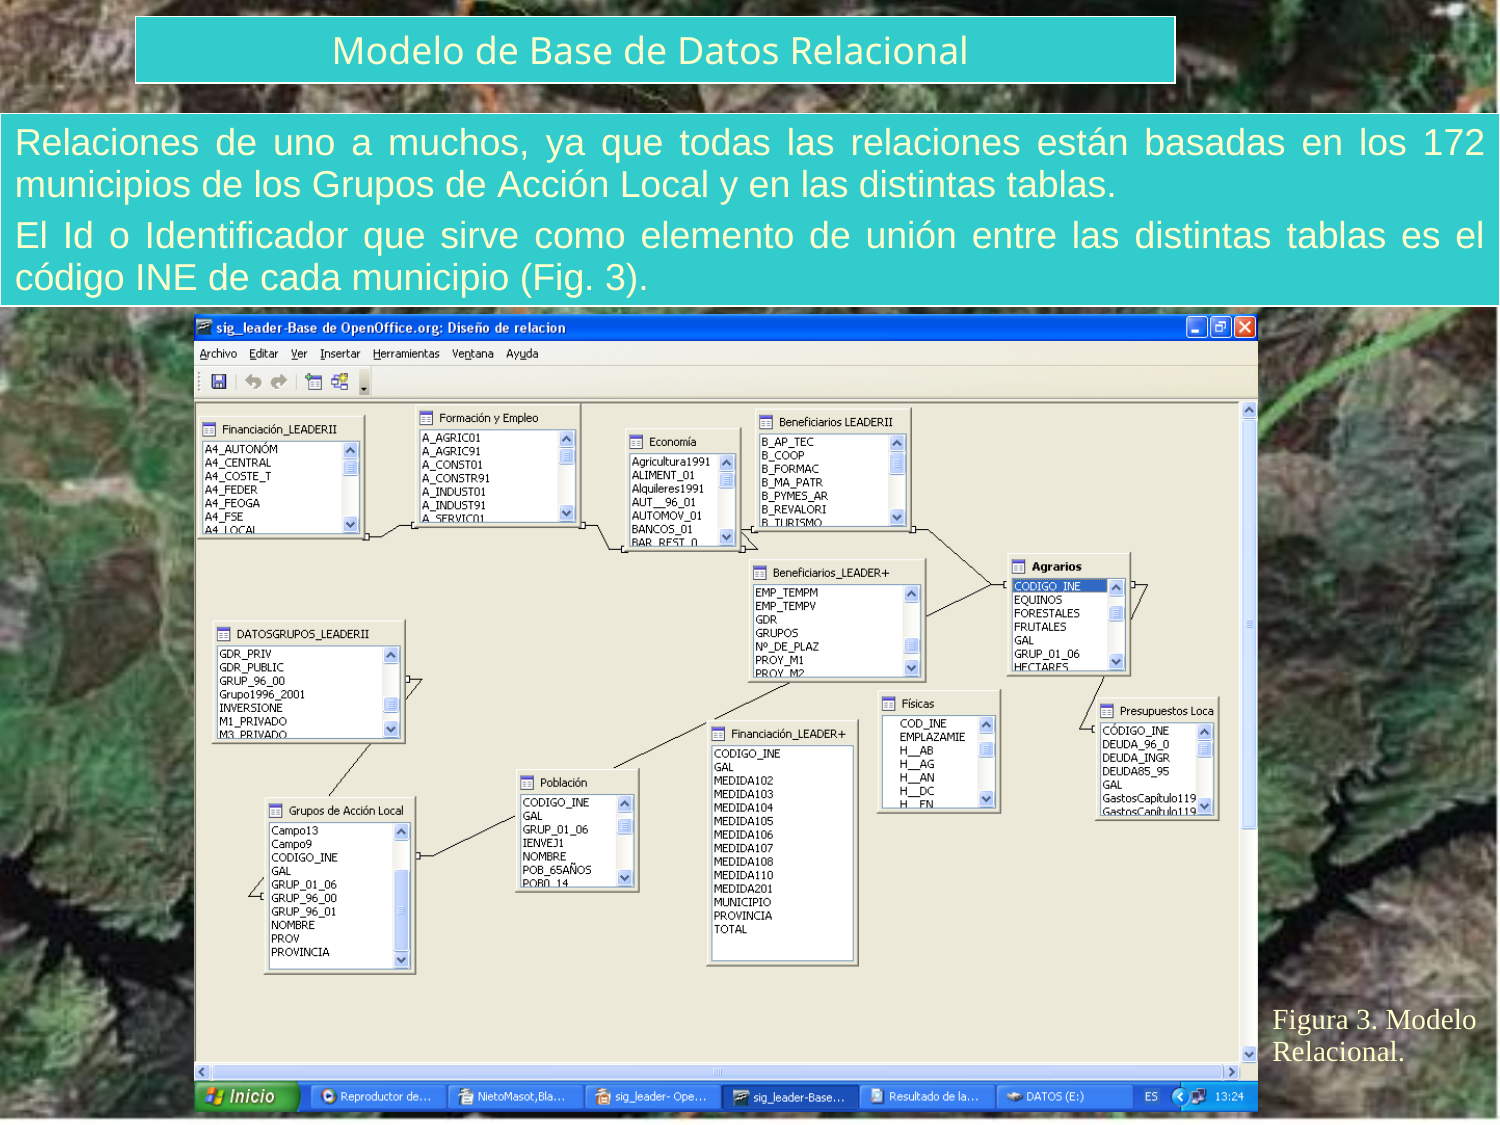

Modelo de Base de Datos Relacional
Relaciones de uno a muchos, ya que todas las relaciones están basadas en los 172 municipios de los Grupos de Acción Local y en las distintas tablas.
El Id o Identificador que sirve como elemento de unión entre las distintas tablas es el código INE de cada municipio (Fig. 3).
#
Figura 3. Modelo
Relacional.